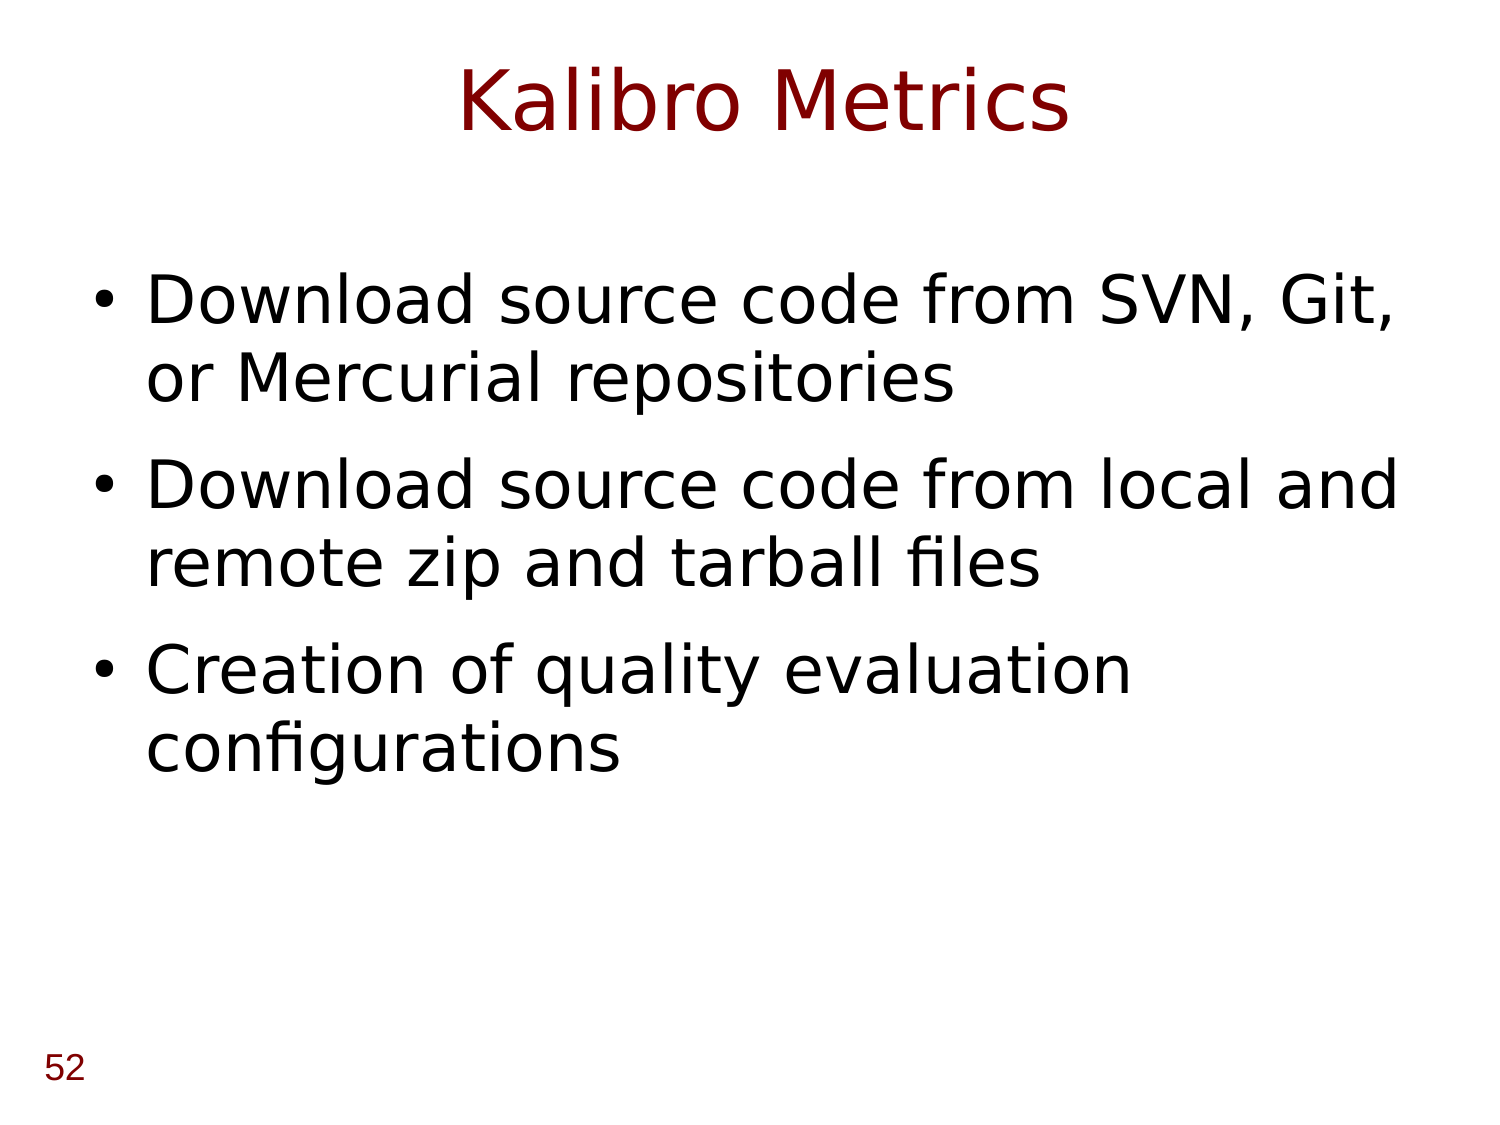

# Kalibro Metrics
Download source code from SVN, Git, or Mercurial repositories
Download source code from local and remote zip and tarball files
Creation of quality evaluation configurations